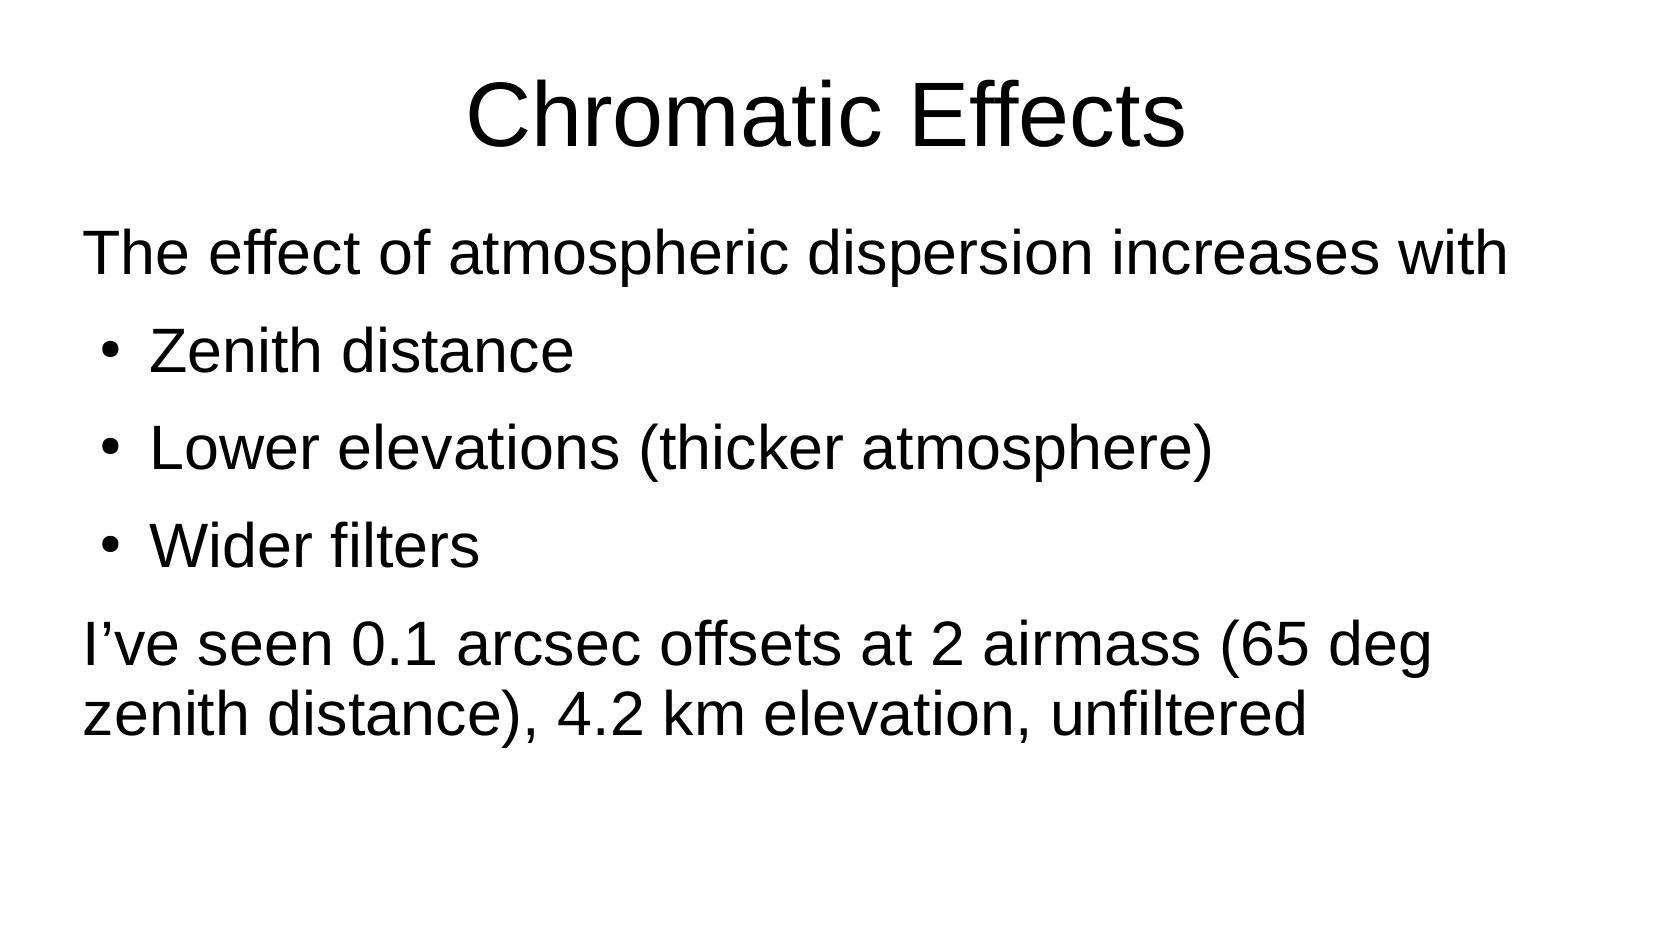

# Chromatic Effects
The effect of atmospheric dispersion increases with
Zenith distance
Lower elevations (thicker atmosphere)
Wider filters
I’ve seen 0.1 arcsec offsets at 2 airmass (65 deg zenith distance), 4.2 km elevation, unfiltered